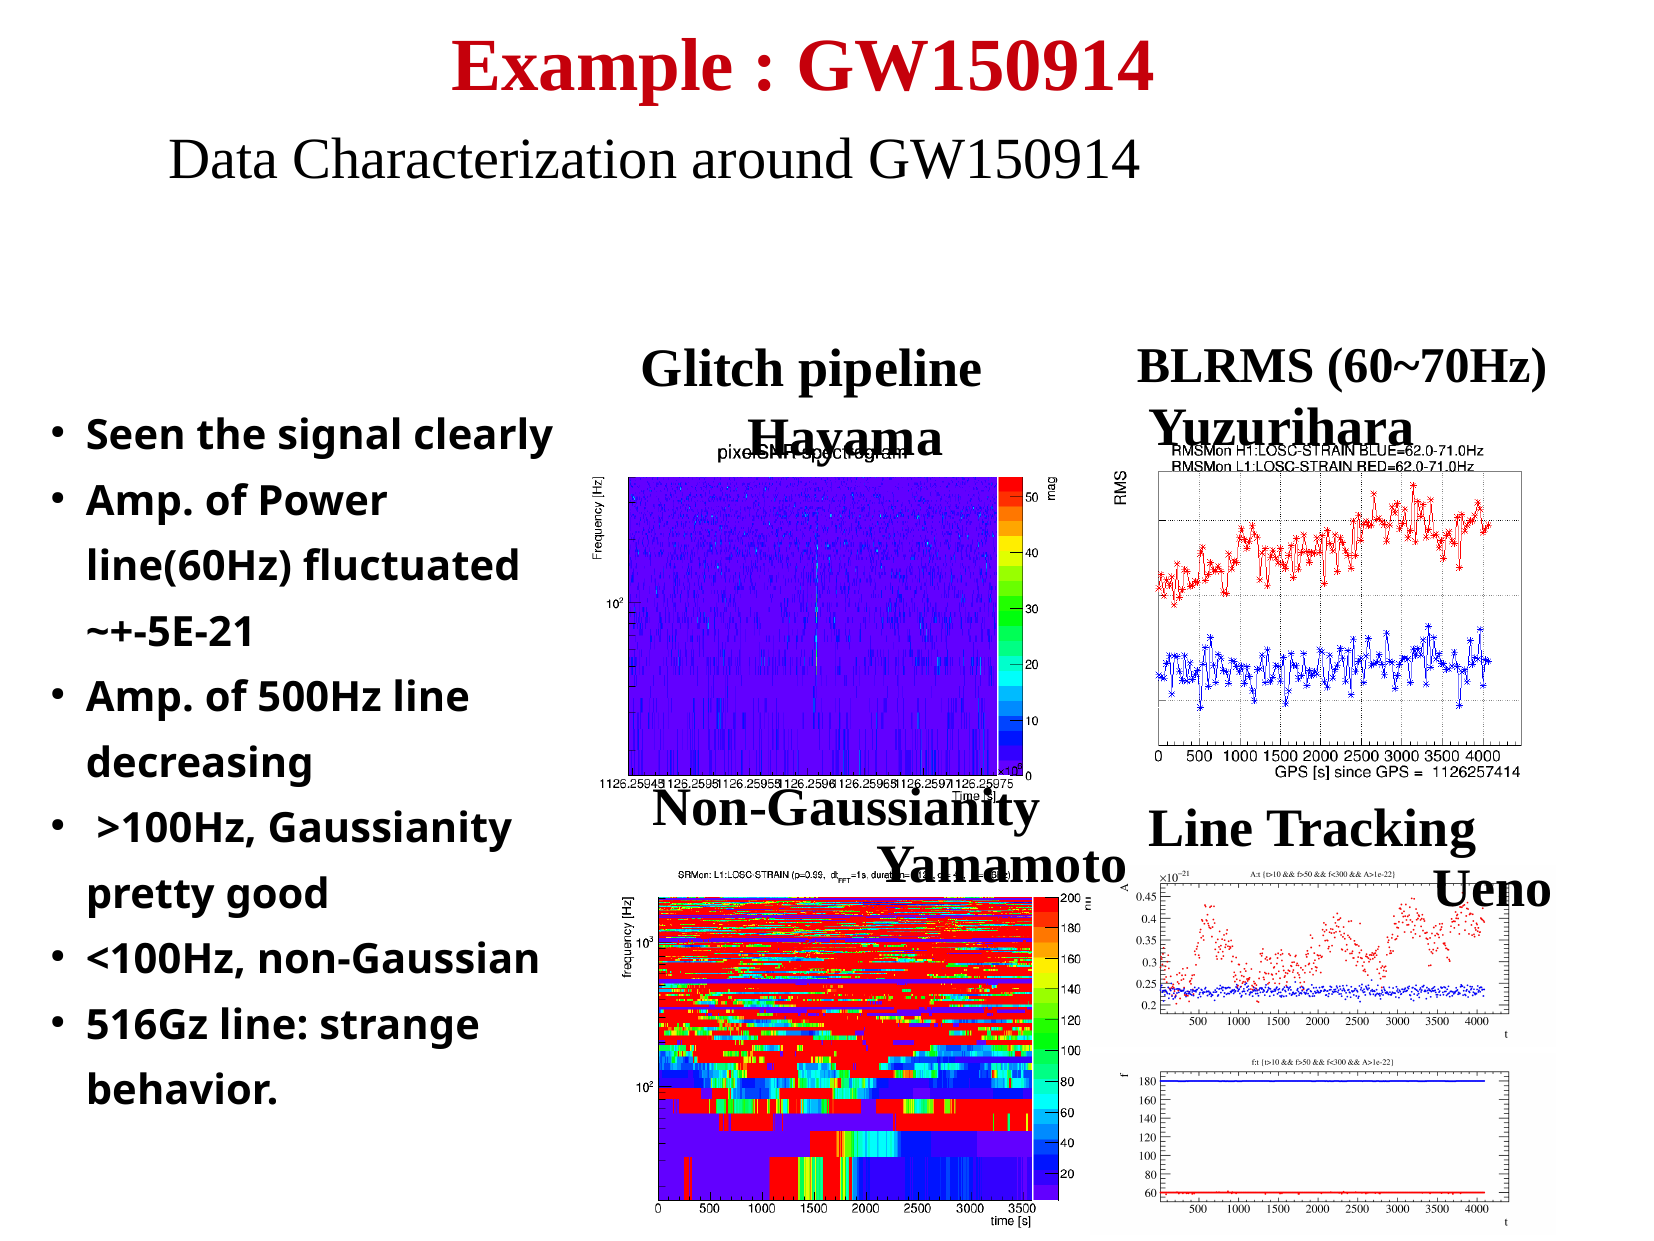

# Example : GW150914
Data Characterization around GW150914
Glitch pipeline
BLRMS (60~70Hz)
Seen the signal clearly
Amp. of Power line(60Hz) fluctuated ~+-5E-21
Amp. of 500Hz line decreasing
 >100Hz, Gaussianity pretty good
<100Hz, non-Gaussian
516Gz line: strange behavior.
Yuzurihara
Hayama
Non-Gaussianity
Line Tracking
Yamamoto
Ueno